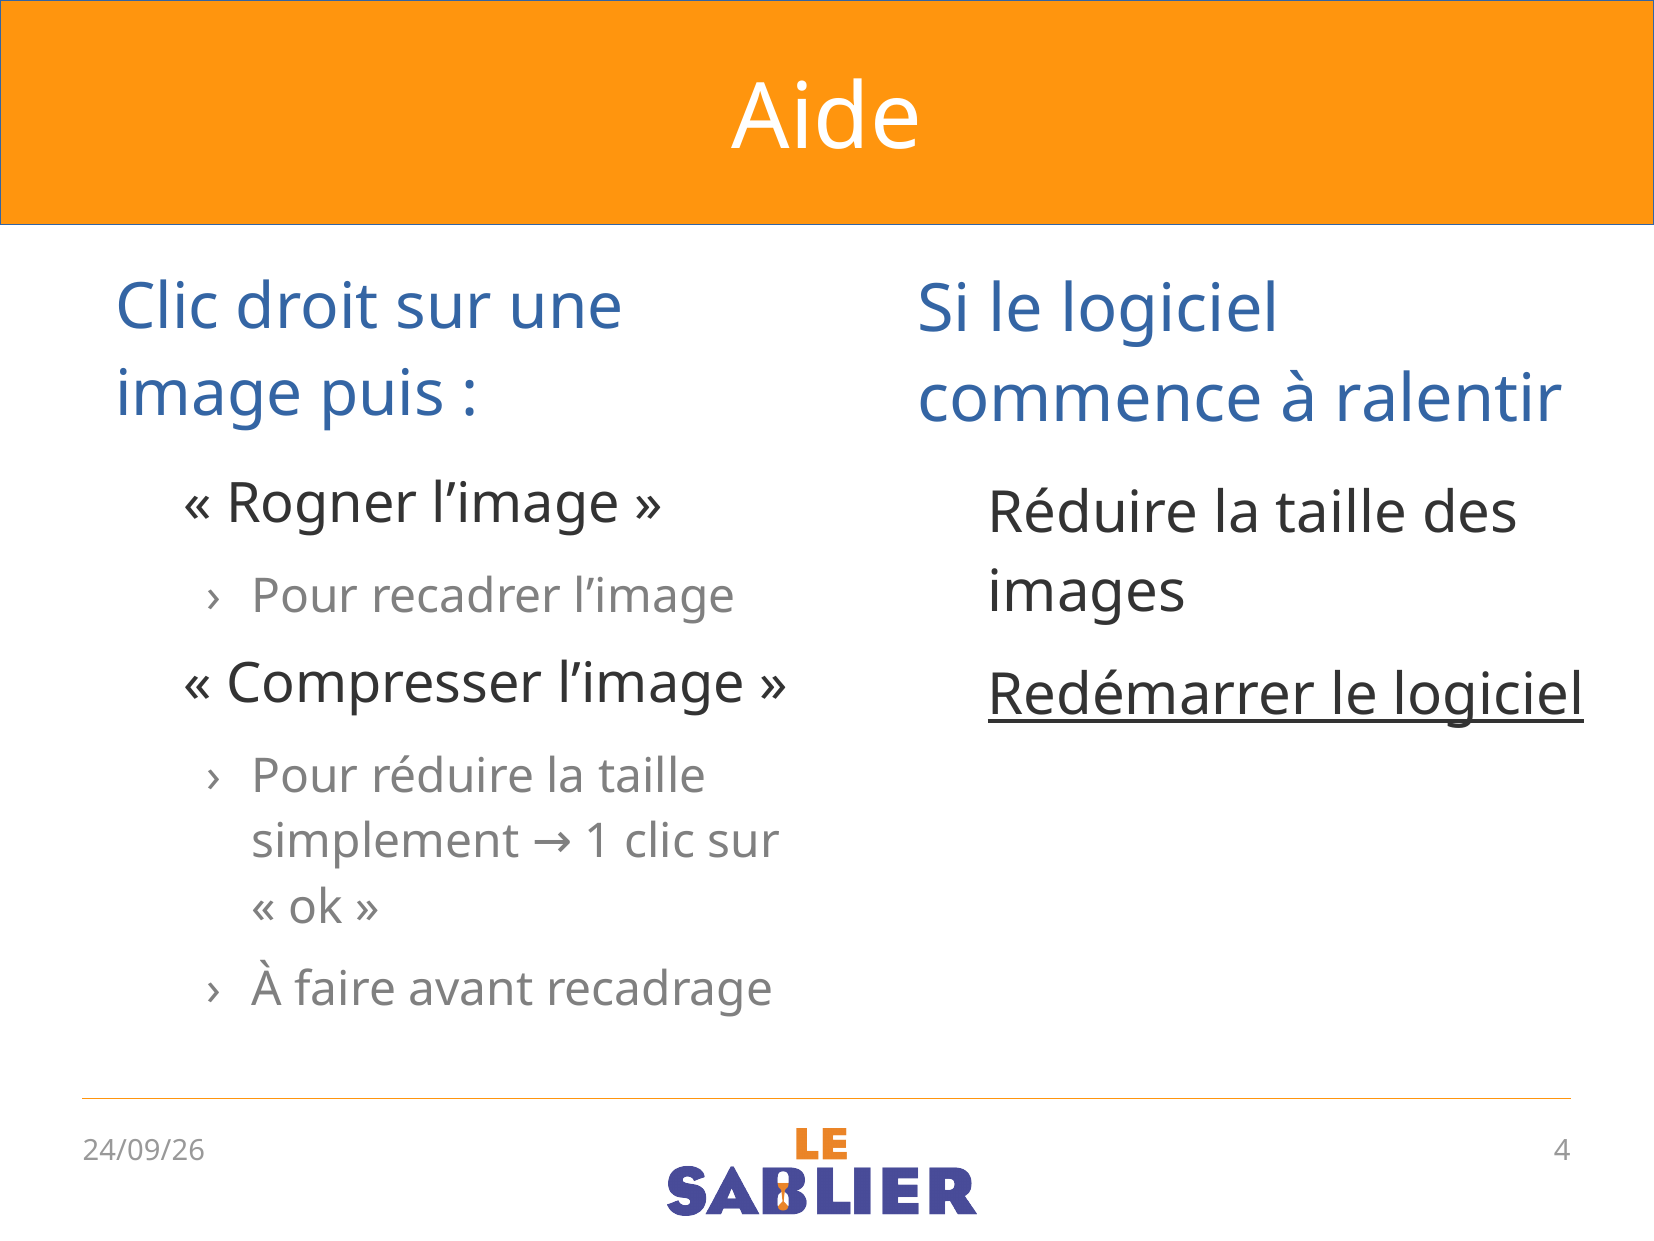

# Aide
Clic droit sur une image puis :
« Rogner l’image »
Pour recadrer l’image
« Compresser l’image »
Pour réduire la taille simplement → 1 clic sur « ok »
À faire avant recadrage
Si le logiciel commence à ralentir
Réduire la taille des images
Redémarrer le logiciel
4